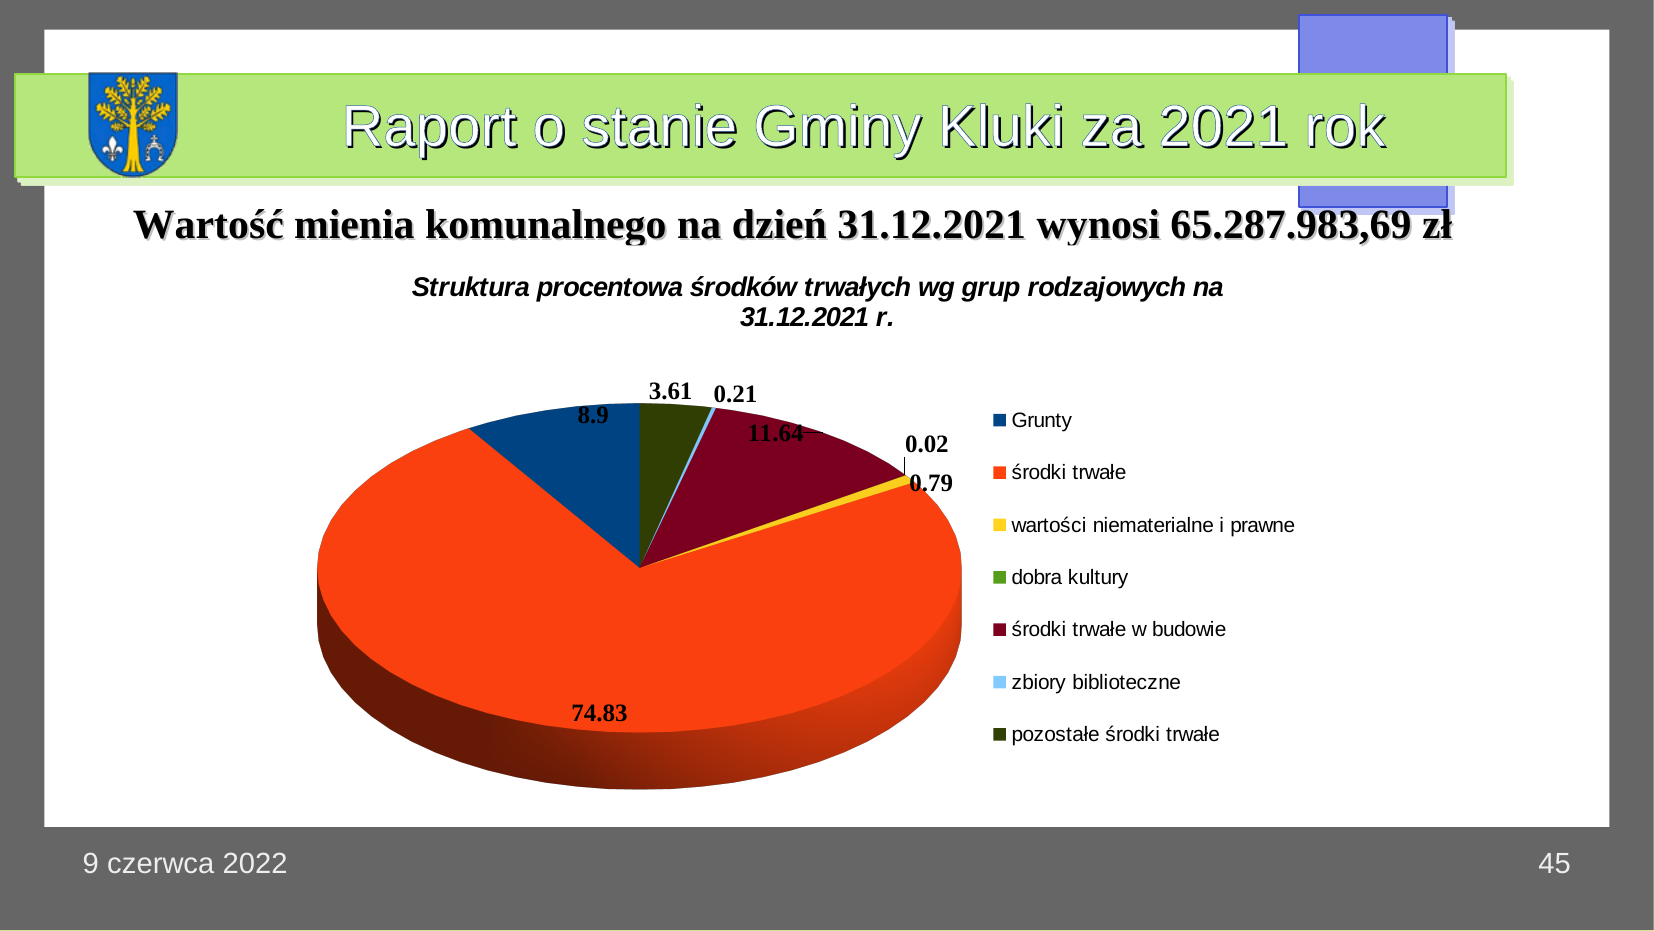

# Raport o stanie Gminy Kluki za 2021 rok
Wartość mienia komunalnego na dzień 31.12.2021 wynosi 65.287.983,69 zł
[unsupported chart]
9 czerwca 2022
45